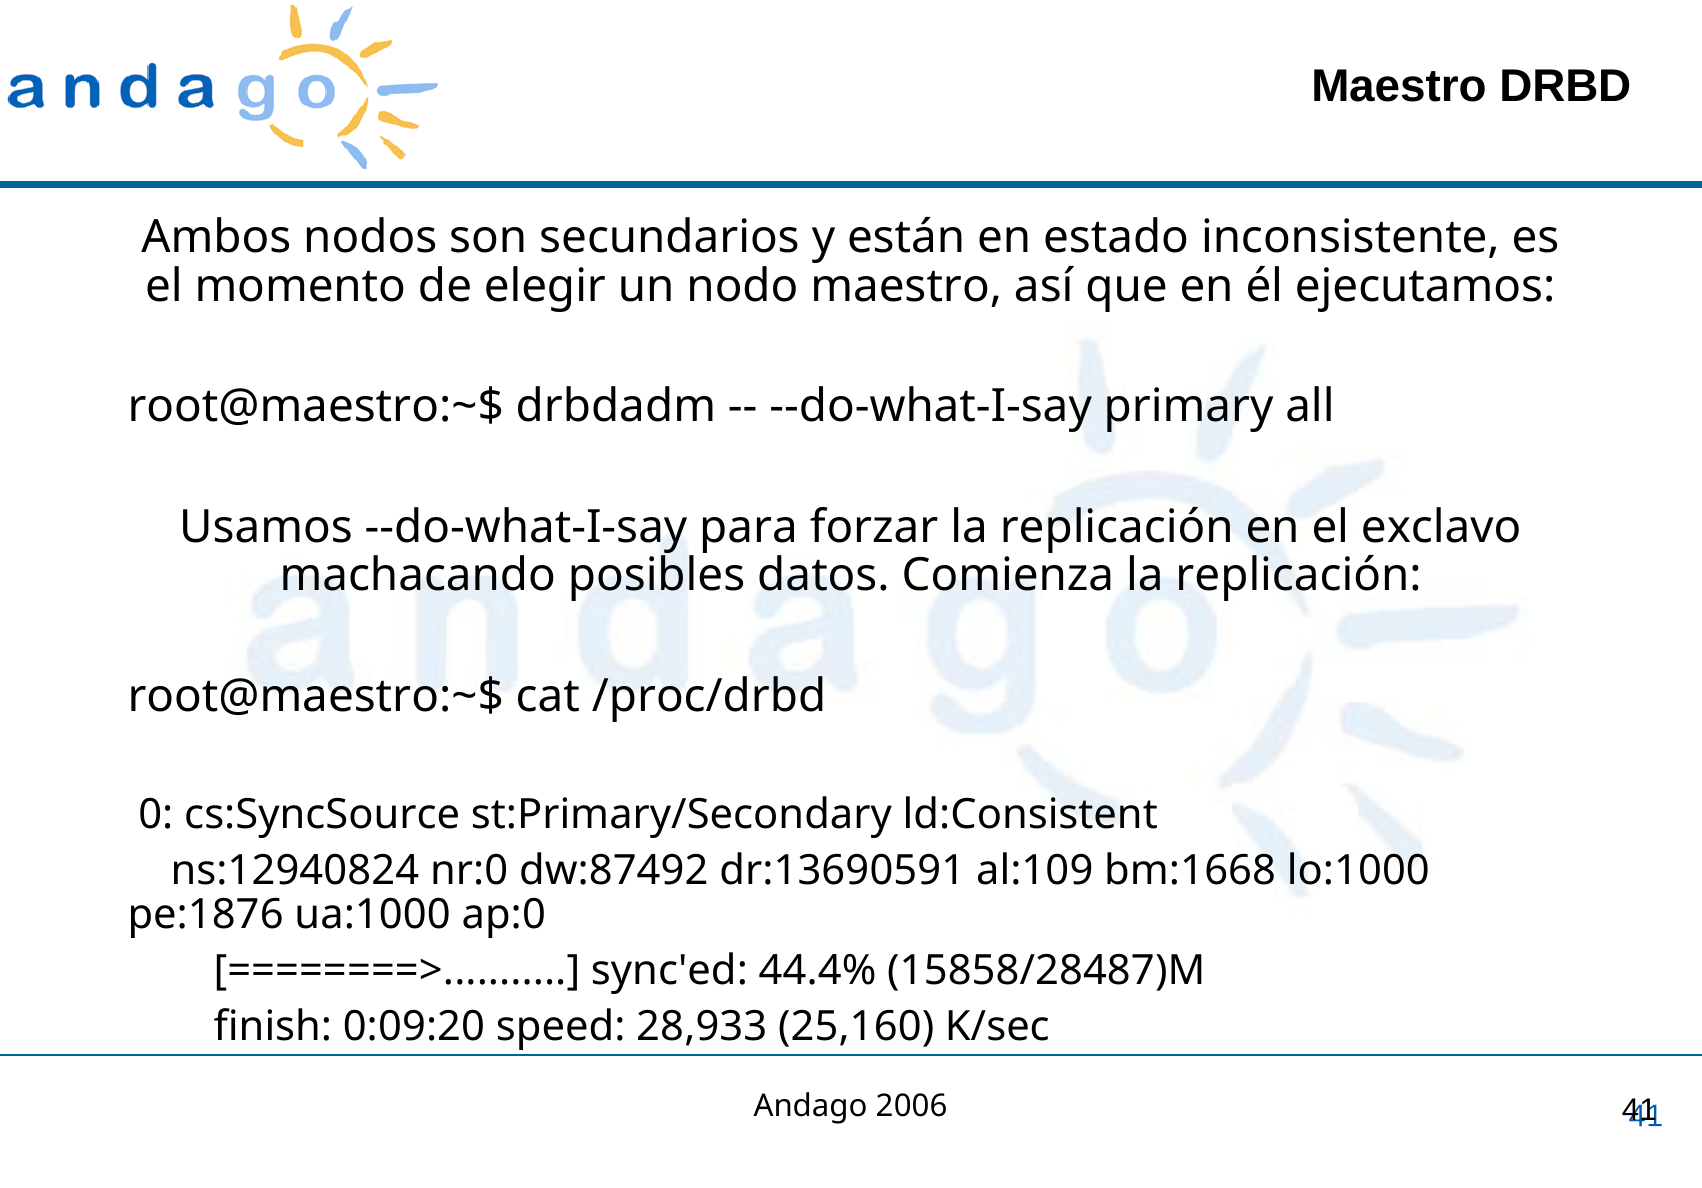

# Maestro DRBD
Ambos nodos son secundarios y están en estado inconsistente, es el momento de elegir un nodo maestro, así que en él ejecutamos:
root@maestro:~$ drbdadm -- --do-what-I-say primary all
Usamos --do-what-I-say para forzar la replicación en el exclavo machacando posibles datos. Comienza la replicación:
root@maestro:~$ cat /proc/drbd
 0: cs:SyncSource st:Primary/Secondary ld:Consistent
 ns:12940824 nr:0 dw:87492 dr:13690591 al:109 bm:1668 lo:1000 pe:1876 ua:1000 ap:0
 [========>...........] sync'ed: 44.4% (15858/28487)M
 finish: 0:09:20 speed: 28,933 (25,160) K/sec